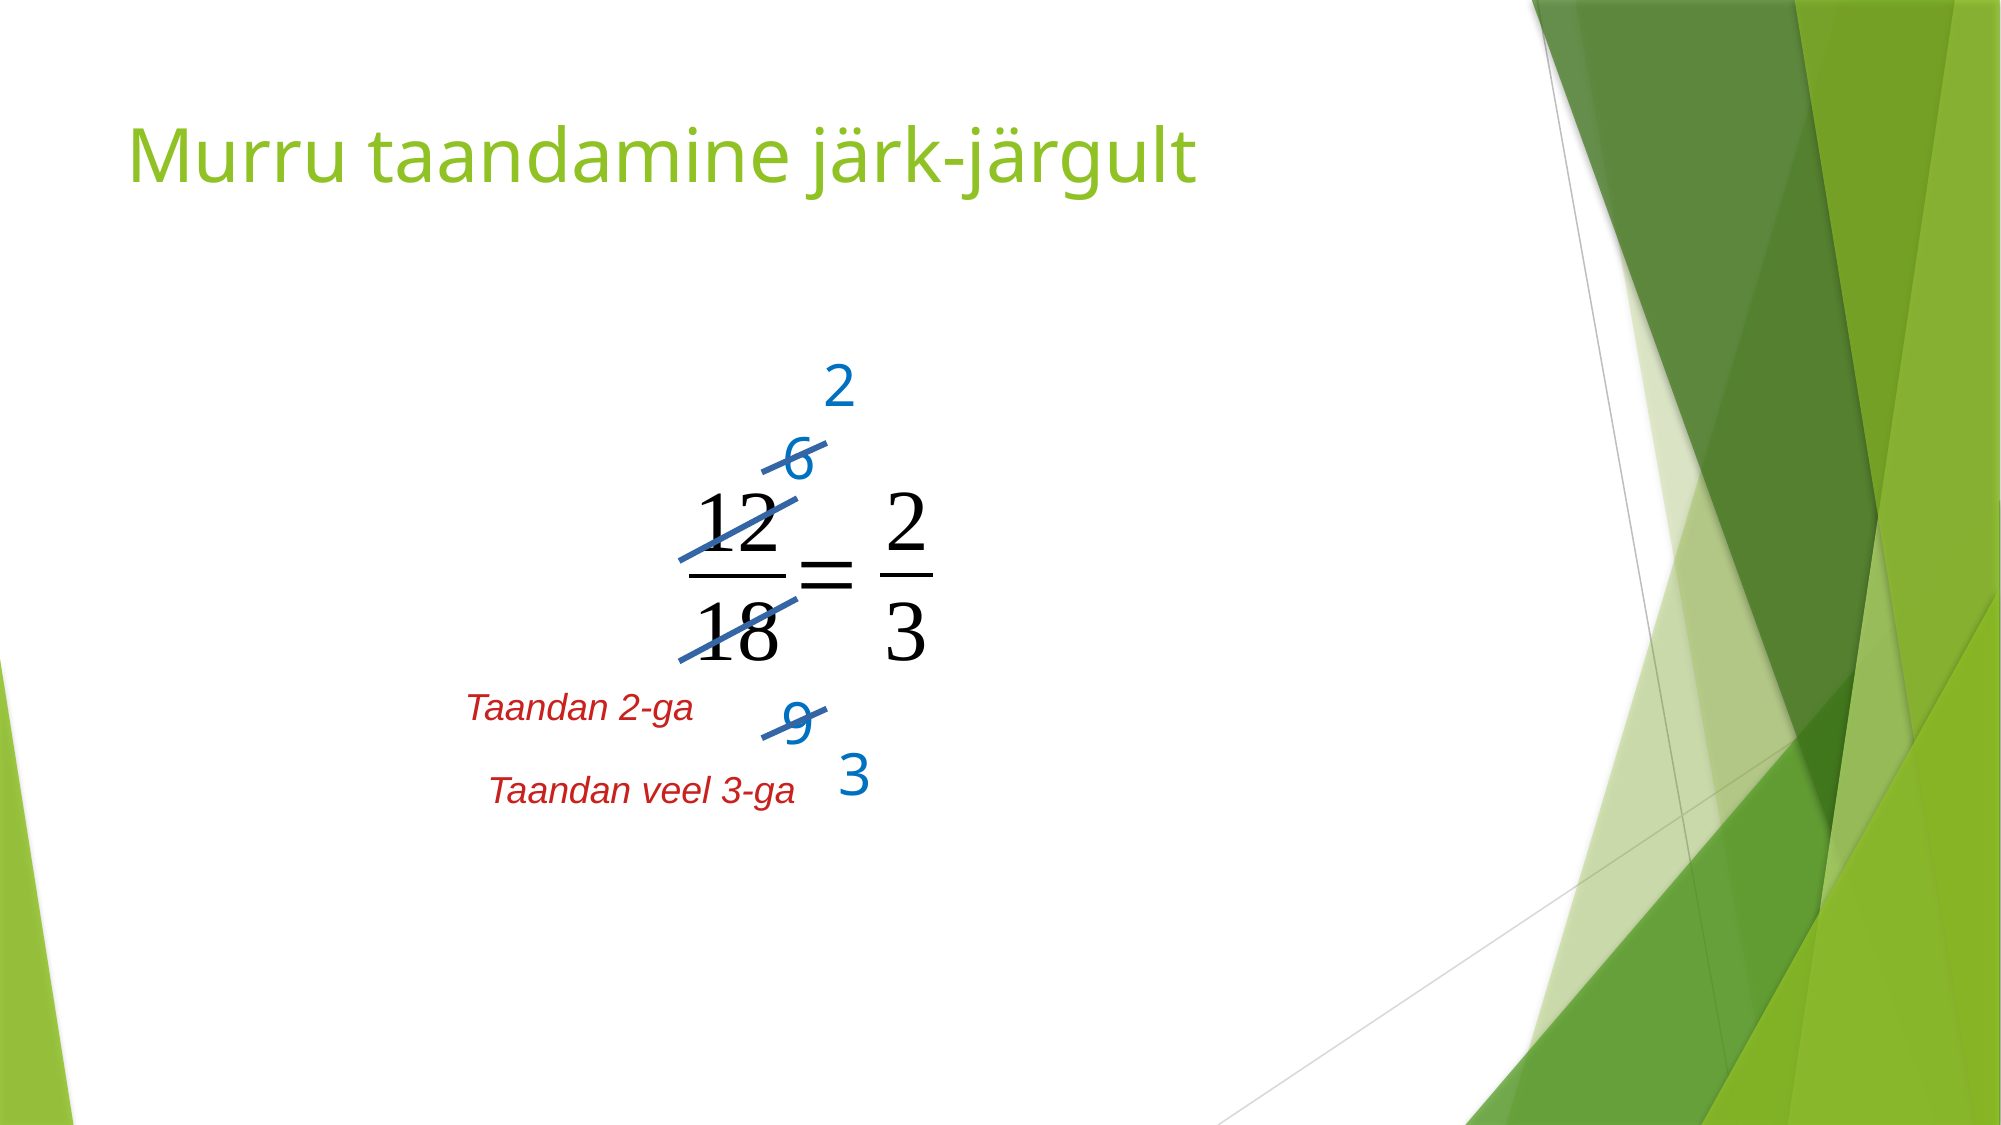

# Murru taandamine järk-järgult
2
6
Taandan 2-ga
9
3
Taandan veel 3-ga